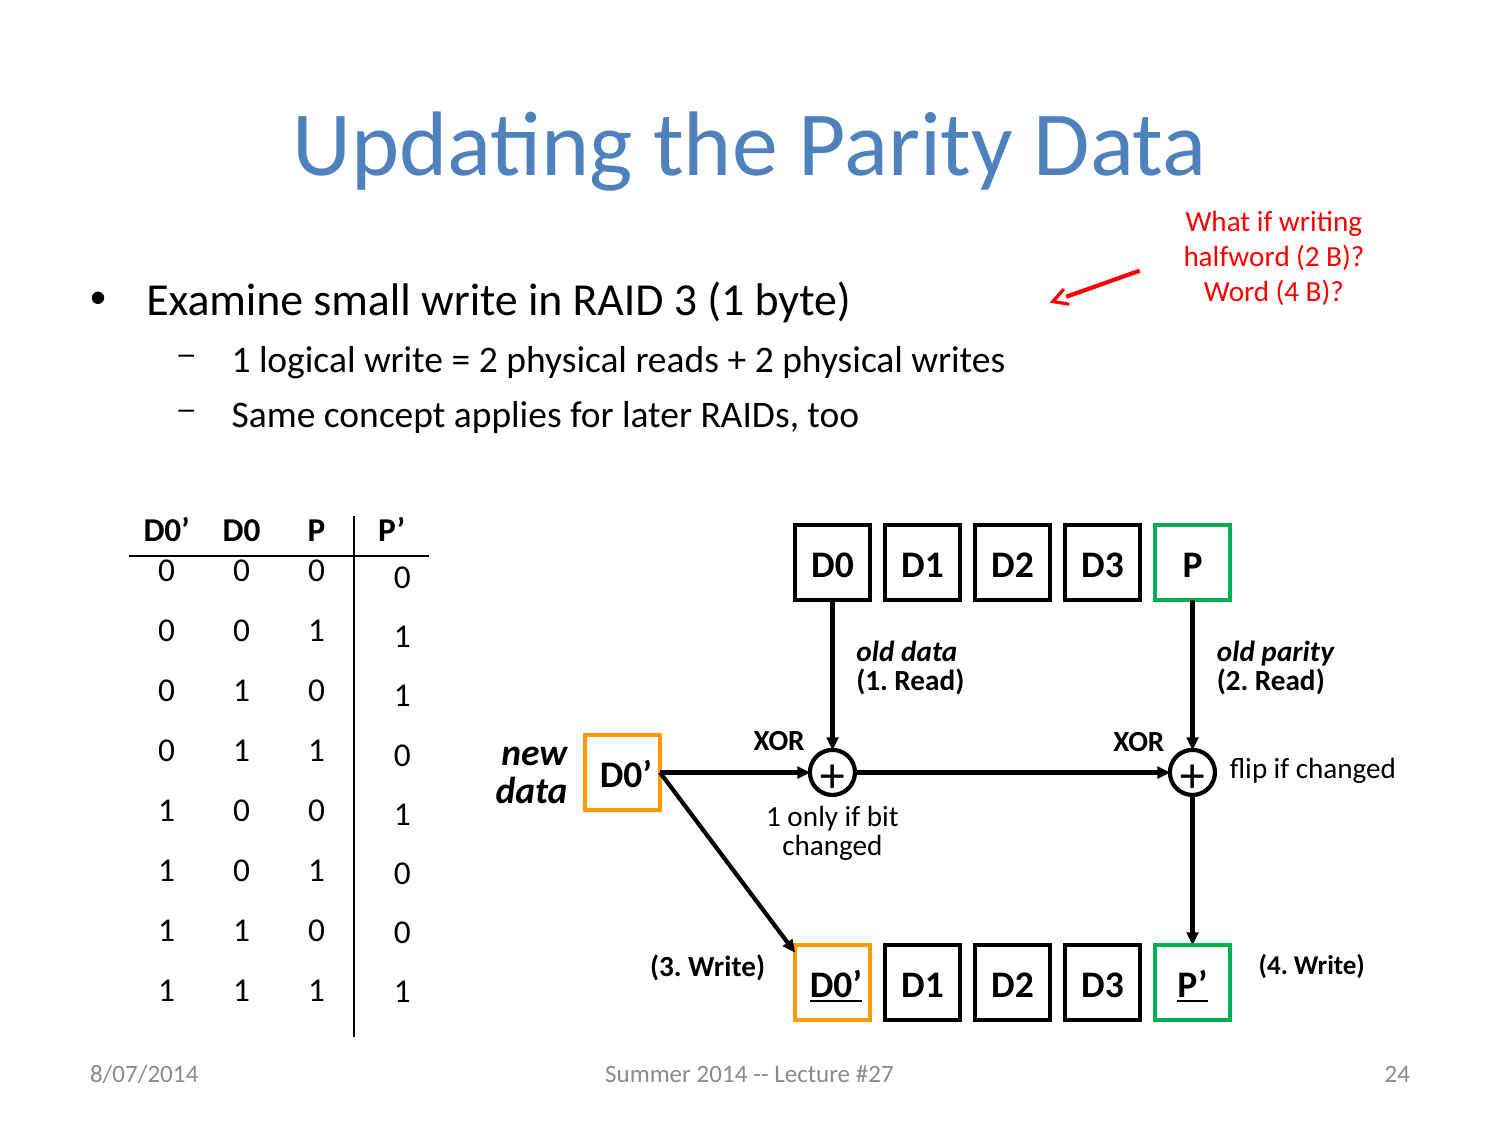

# Updating the Parity Data
What if writing halfword (2 B)?
Word (4 B)?
Examine small write in RAID 3 (1 byte)
1 logical write = 2 physical reads + 2 physical writes
Same concept applies for later RAIDs, too
| |
| --- |
| 0 |
| 1 |
| 1 |
| 0 |
| 1 |
| 0 |
| 0 |
| 1 |
| D0’ | D0 | P | P’ |
| --- | --- | --- | --- |
| 0 | 0 | 0 | |
| 0 | 0 | 1 | |
| 0 | 1 | 0 | |
| 0 | 1 | 1 | |
| 1 | 0 | 0 | |
| 1 | 0 | 1 | |
| 1 | 1 | 0 | |
| 1 | 1 | 1 | |
D0
D1
D2
D3
P
old data
(1. Read)
XOR
+
1 only if bit changed
old parity
(2. Read)
XOR
flip if changed
+
new
data
D0’
(3. Write)
D0’
D1
D2
D3
P
P’
(4. Write)
8/07/2014
Summer 2014 -- Lecture #27